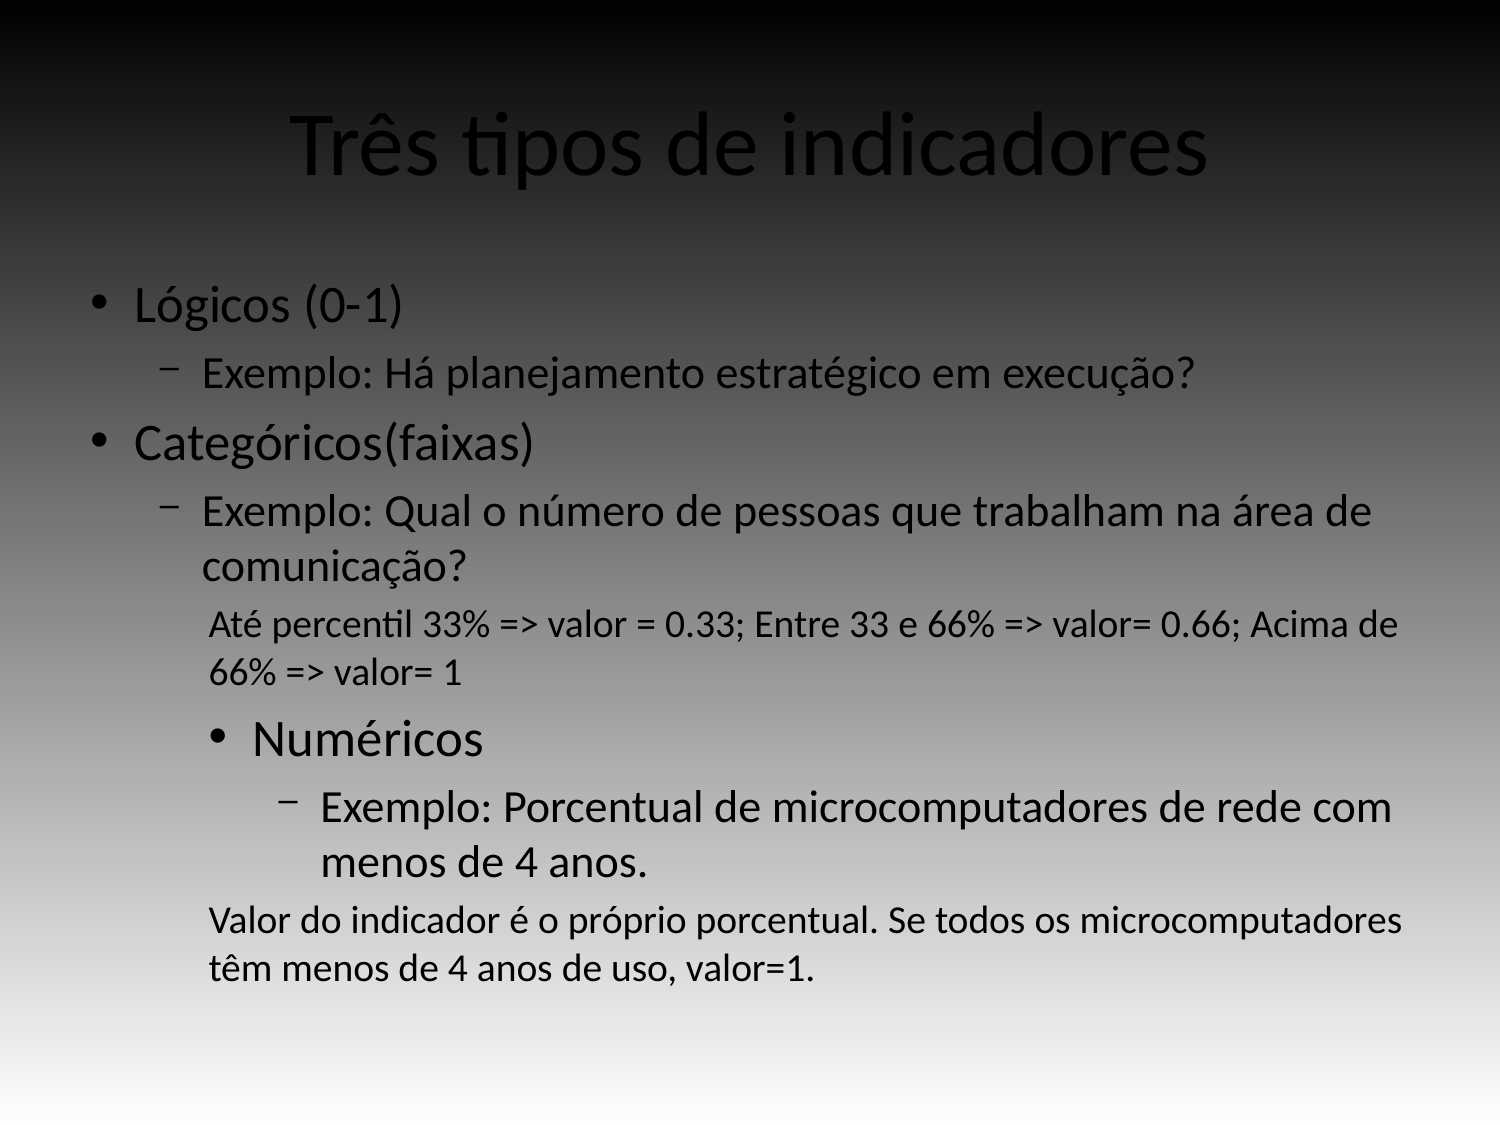

# Três tipos de indicadores
Lógicos (0-1)
Exemplo: Há planejamento estratégico em execução?
Categóricos(faixas)
Exemplo: Qual o número de pessoas que trabalham na área de comunicação?
Até percentil 33% => valor = 0.33; Entre 33 e 66% => valor= 0.66; Acima de 66% => valor= 1
Numéricos
Exemplo: Porcentual de microcomputadores de rede com menos de 4 anos.
Valor do indicador é o próprio porcentual. Se todos os microcomputadores têm menos de 4 anos de uso, valor=1.